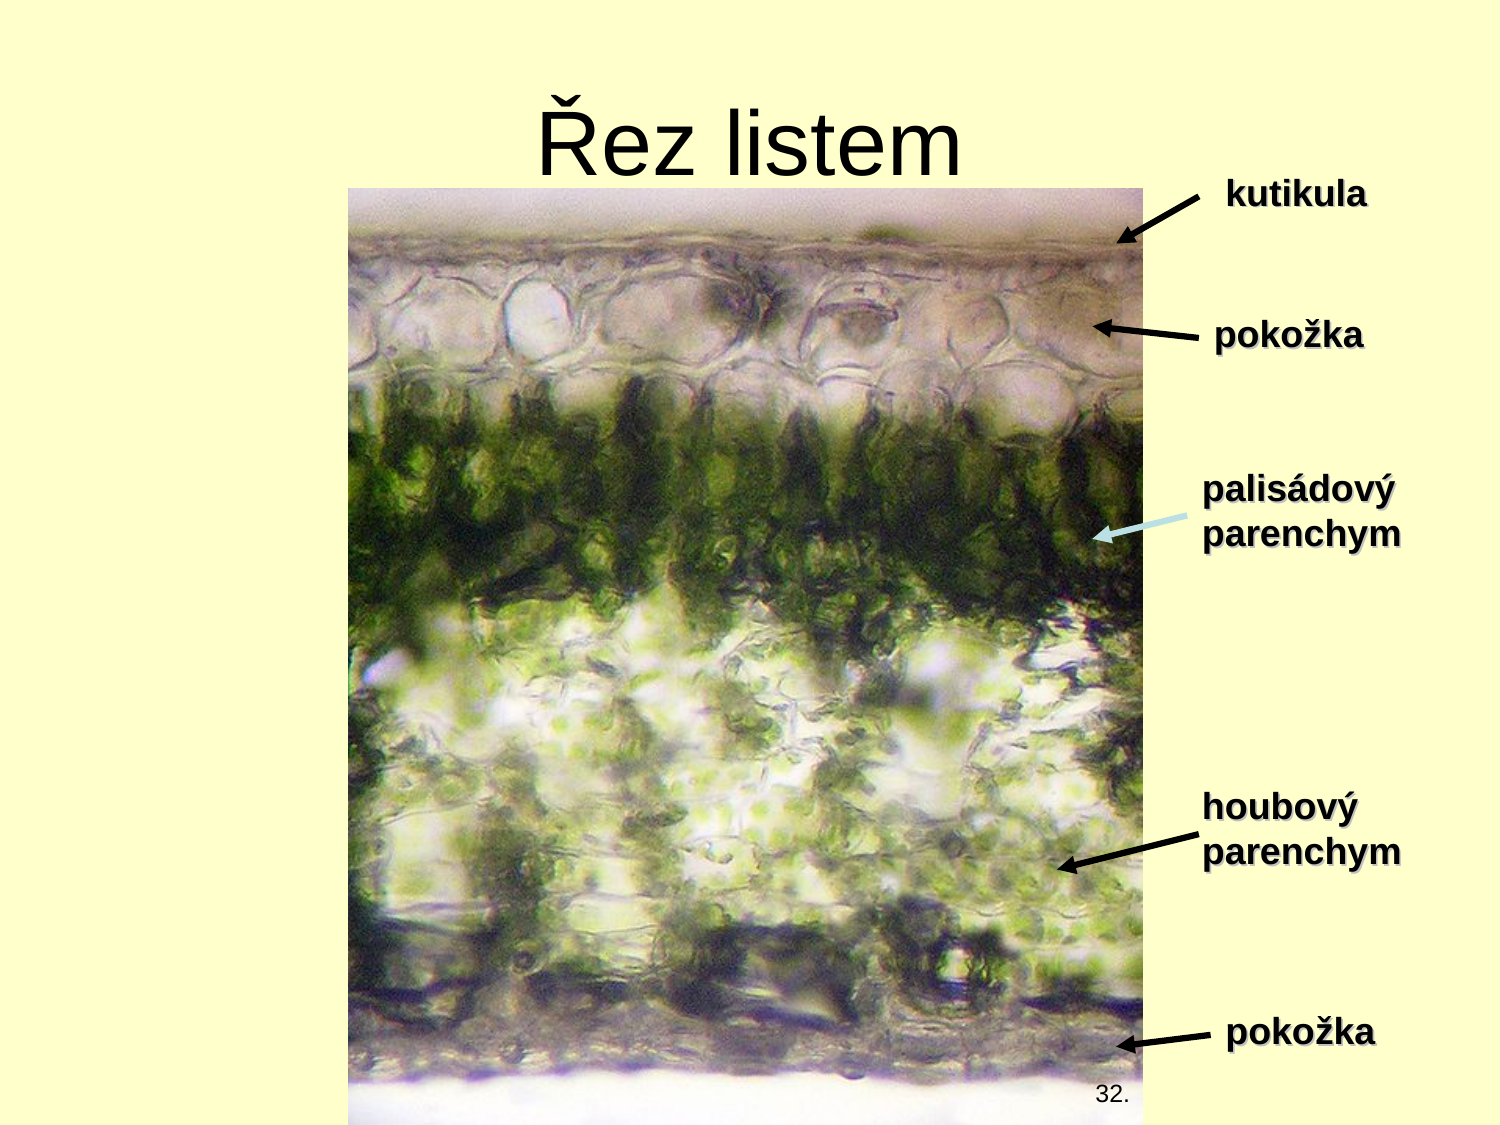

# Řez listem
kutikula
pokožka
palisádový parenchym
houbový parenchym
pokožka
32.